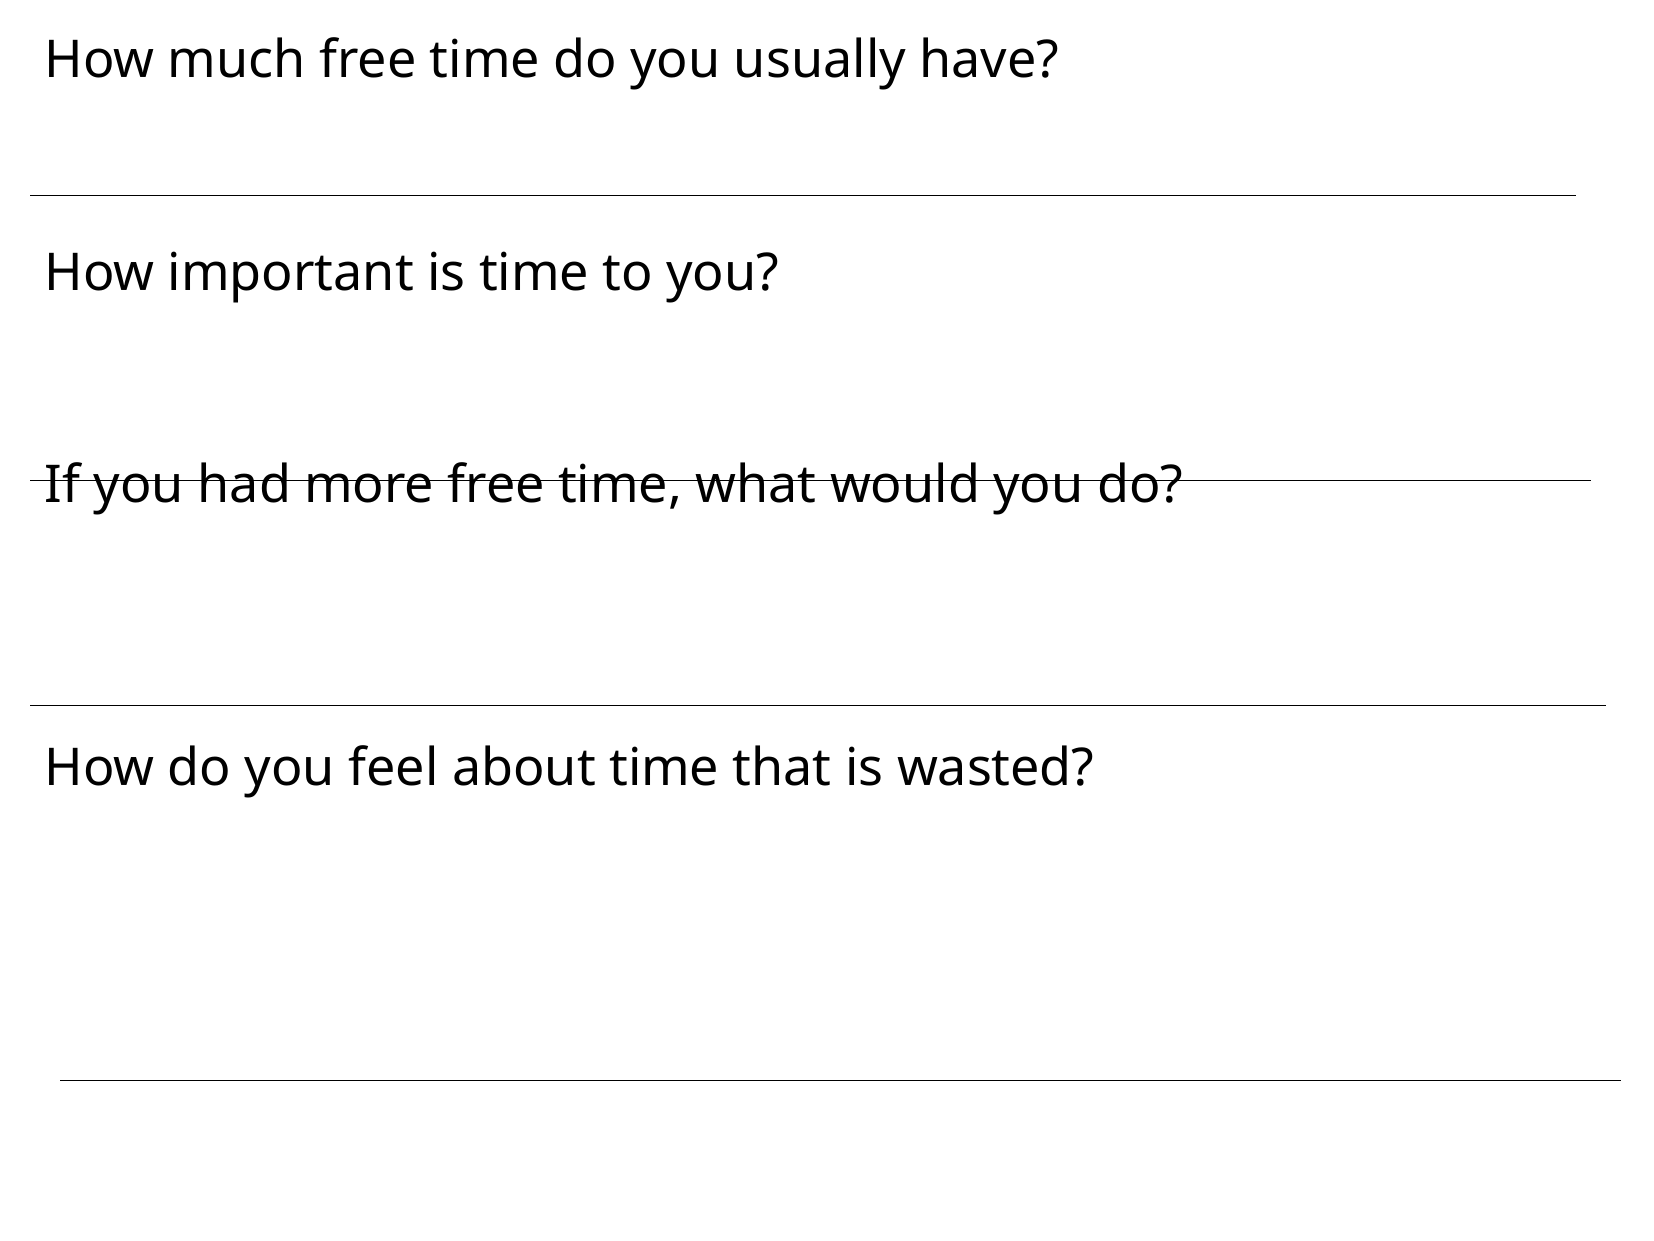

How much free time do you usually have?
How important is time to you?
If you had more free time, what would you do?
How do you feel about time that is wasted?
1